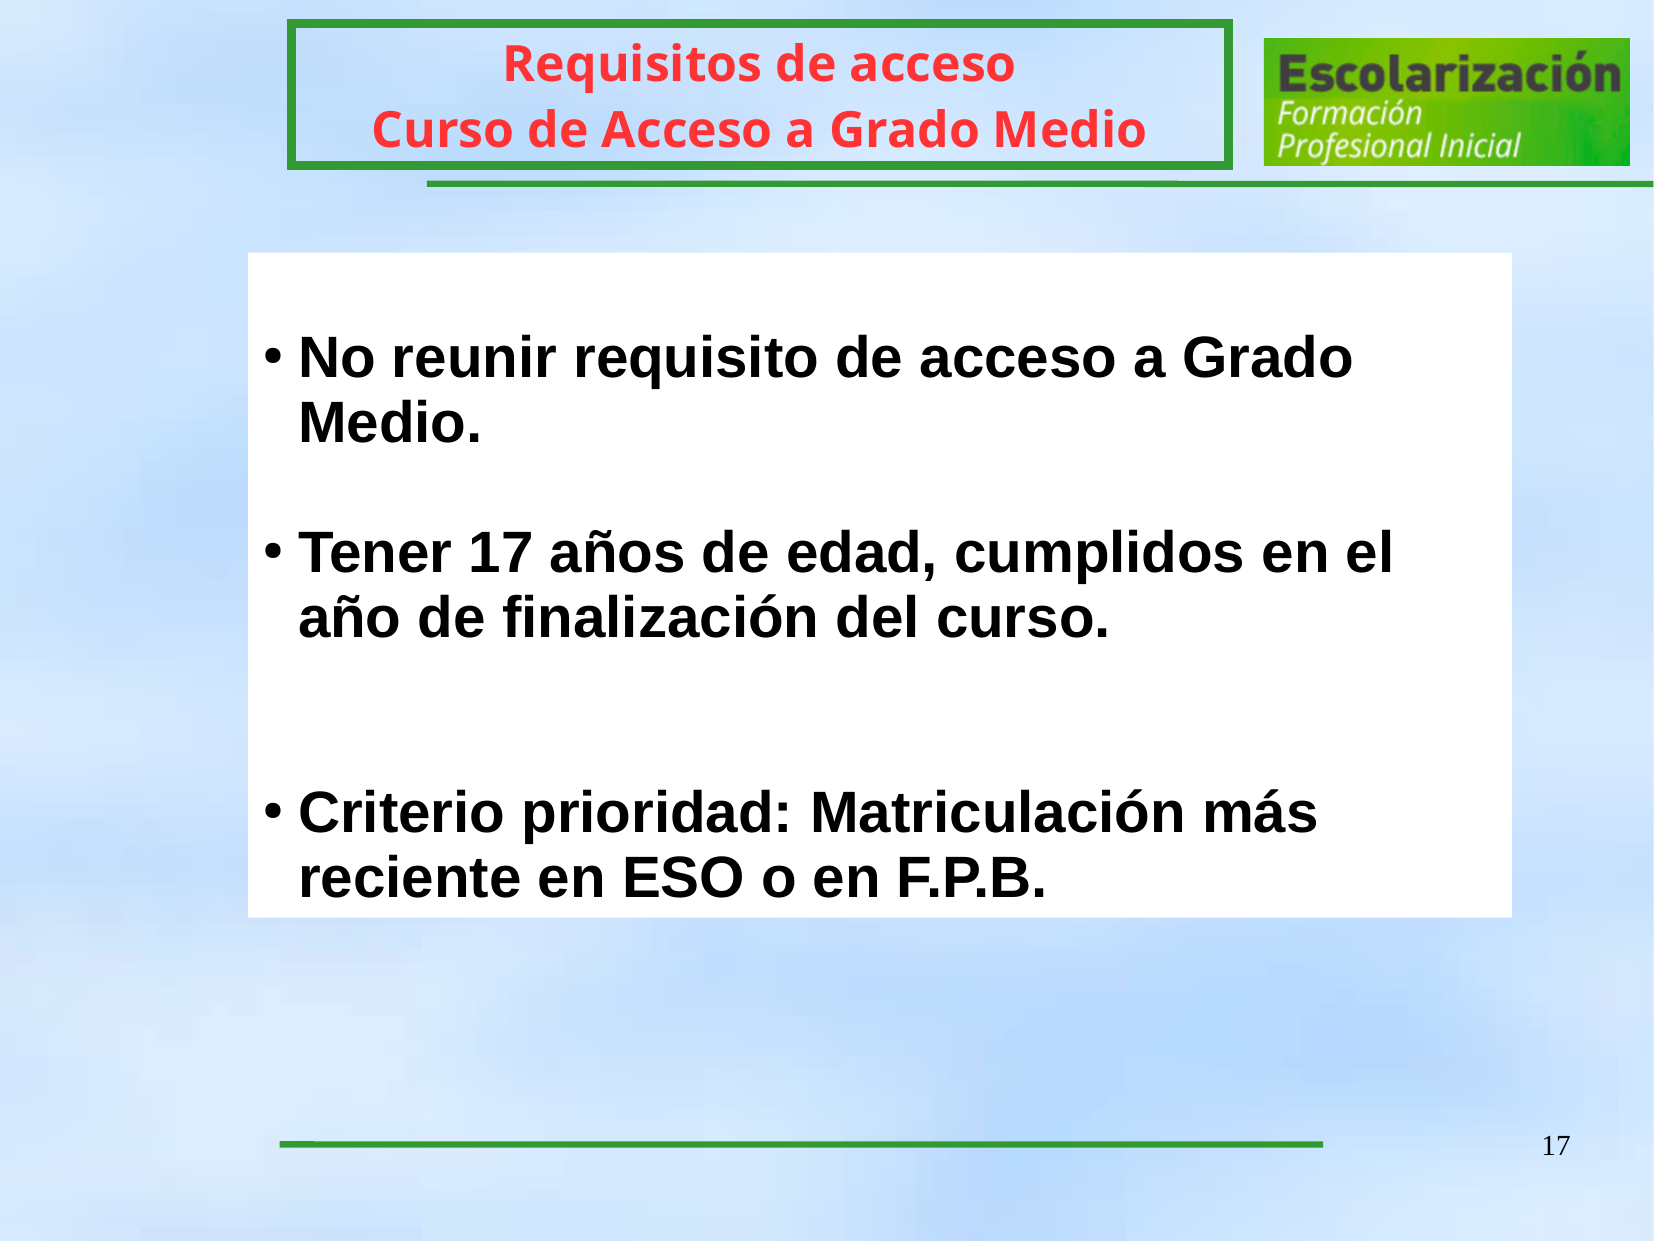

Requisitos de acceso
Curso de Acceso a Grado Medio
No reunir requisito de acceso a Grado Medio.
Tener 17 años de edad, cumplidos en el año de finalización del curso.
Criterio prioridad: Matriculación más reciente en ESO o en F.P.B.
17